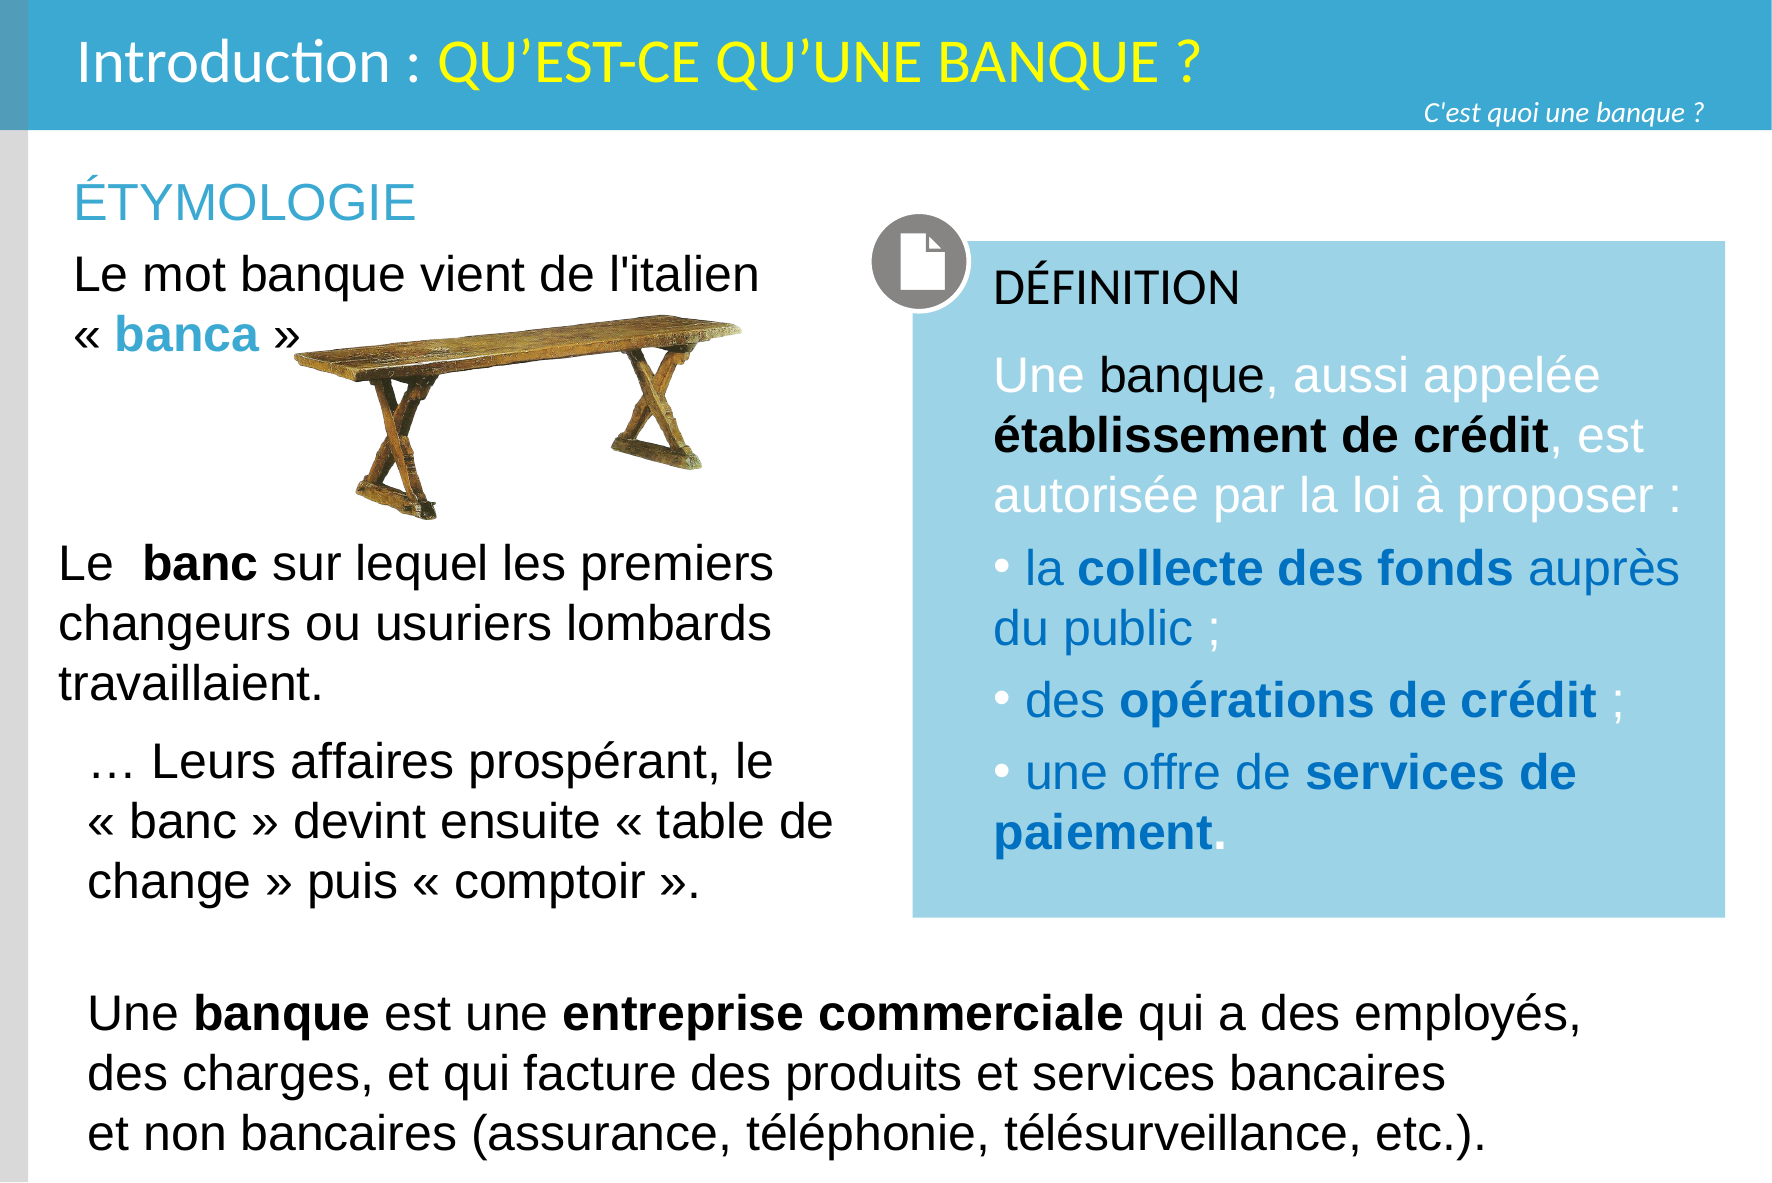

Introduction : QU’EST-CE QU’UNE BANQUE ?
ÉTYMOLOGIE
# Le mot banque vient de l'italien « banca »
DÉFINITION
Une banque, aussi appelée établissement de crédit, est autorisée par la loi à proposer :
 la collecte des fonds auprès du public ;
 des opérations de crédit ;
 une offre de services de paiement.
Le banc sur lequel les premiers changeurs ou usuriers lombards travaillaient.
… Leurs affaires prospérant, le « banc » devint ensuite « table de change » puis « comptoir ».
Une banque est une entreprise commerciale qui a des employés, des charges, et qui facture des produits et services bancaires
et non bancaires (assurance, téléphonie, télésurveillance, etc.).